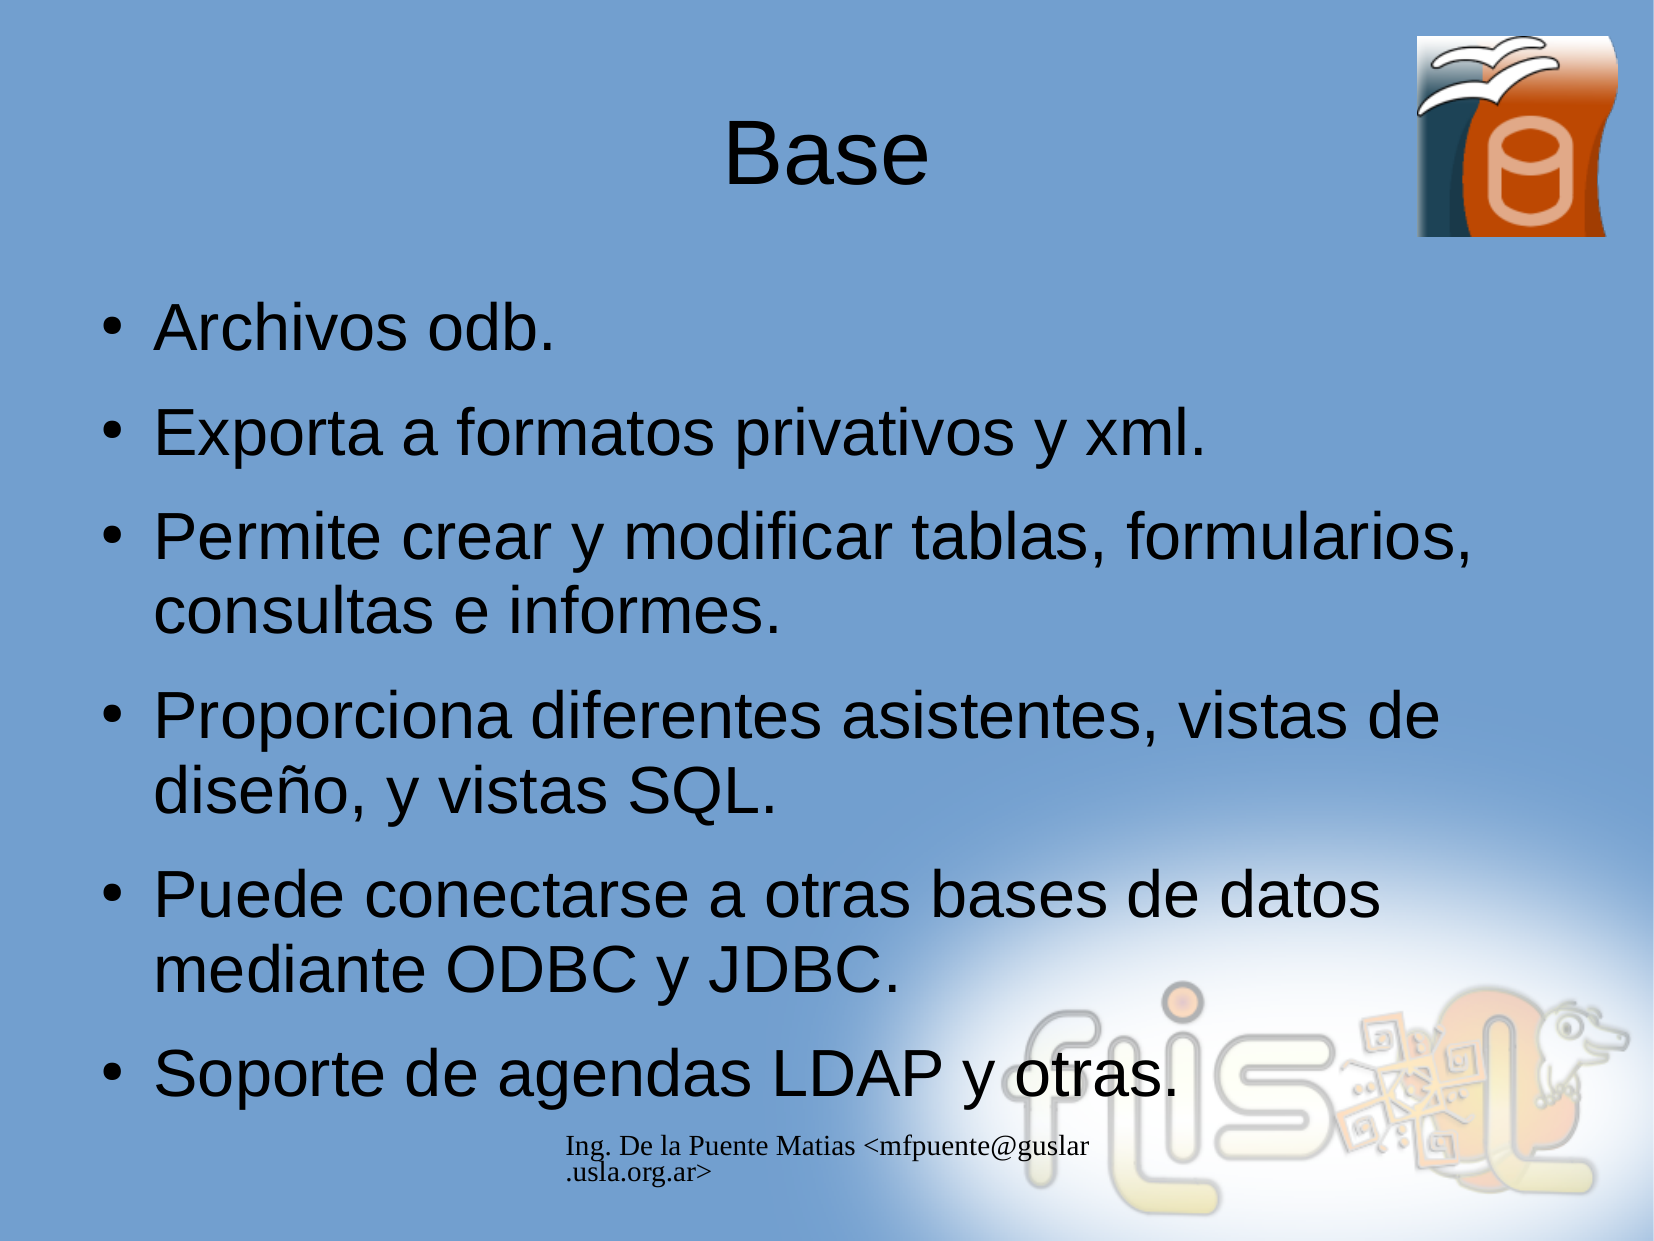

# Base
Archivos odb.
Exporta a formatos privativos y xml.
Permite crear y modificar tablas, formularios, consultas e informes.
Proporciona diferentes asistentes, vistas de diseño, y vistas SQL.
Puede conectarse a otras bases de datos mediante ODBC y JDBC.
Soporte de agendas LDAP y otras.
Ing. De la Puente Matias <mfpuente@guslar.usla.org.ar>